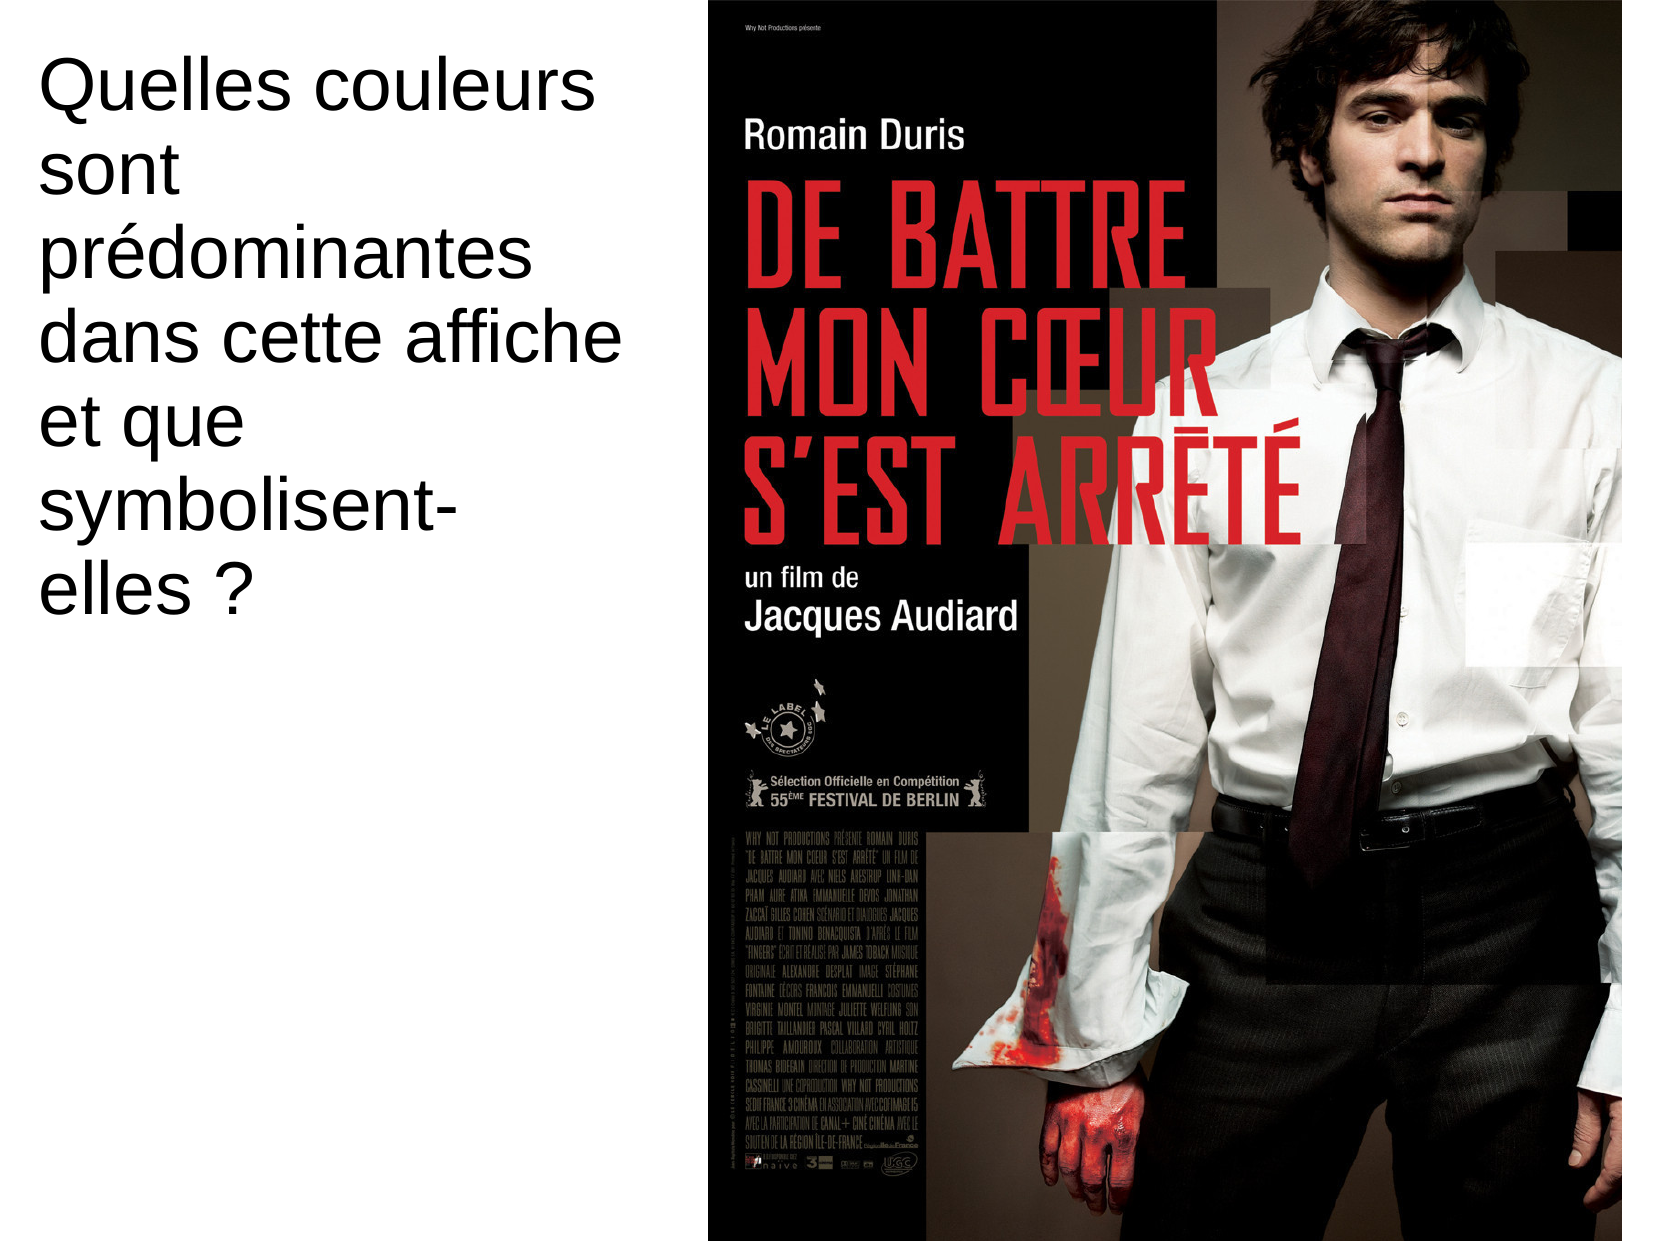

Quelles couleurs sont prédominantes dans cette affiche et que symbolisent-elles ?
#